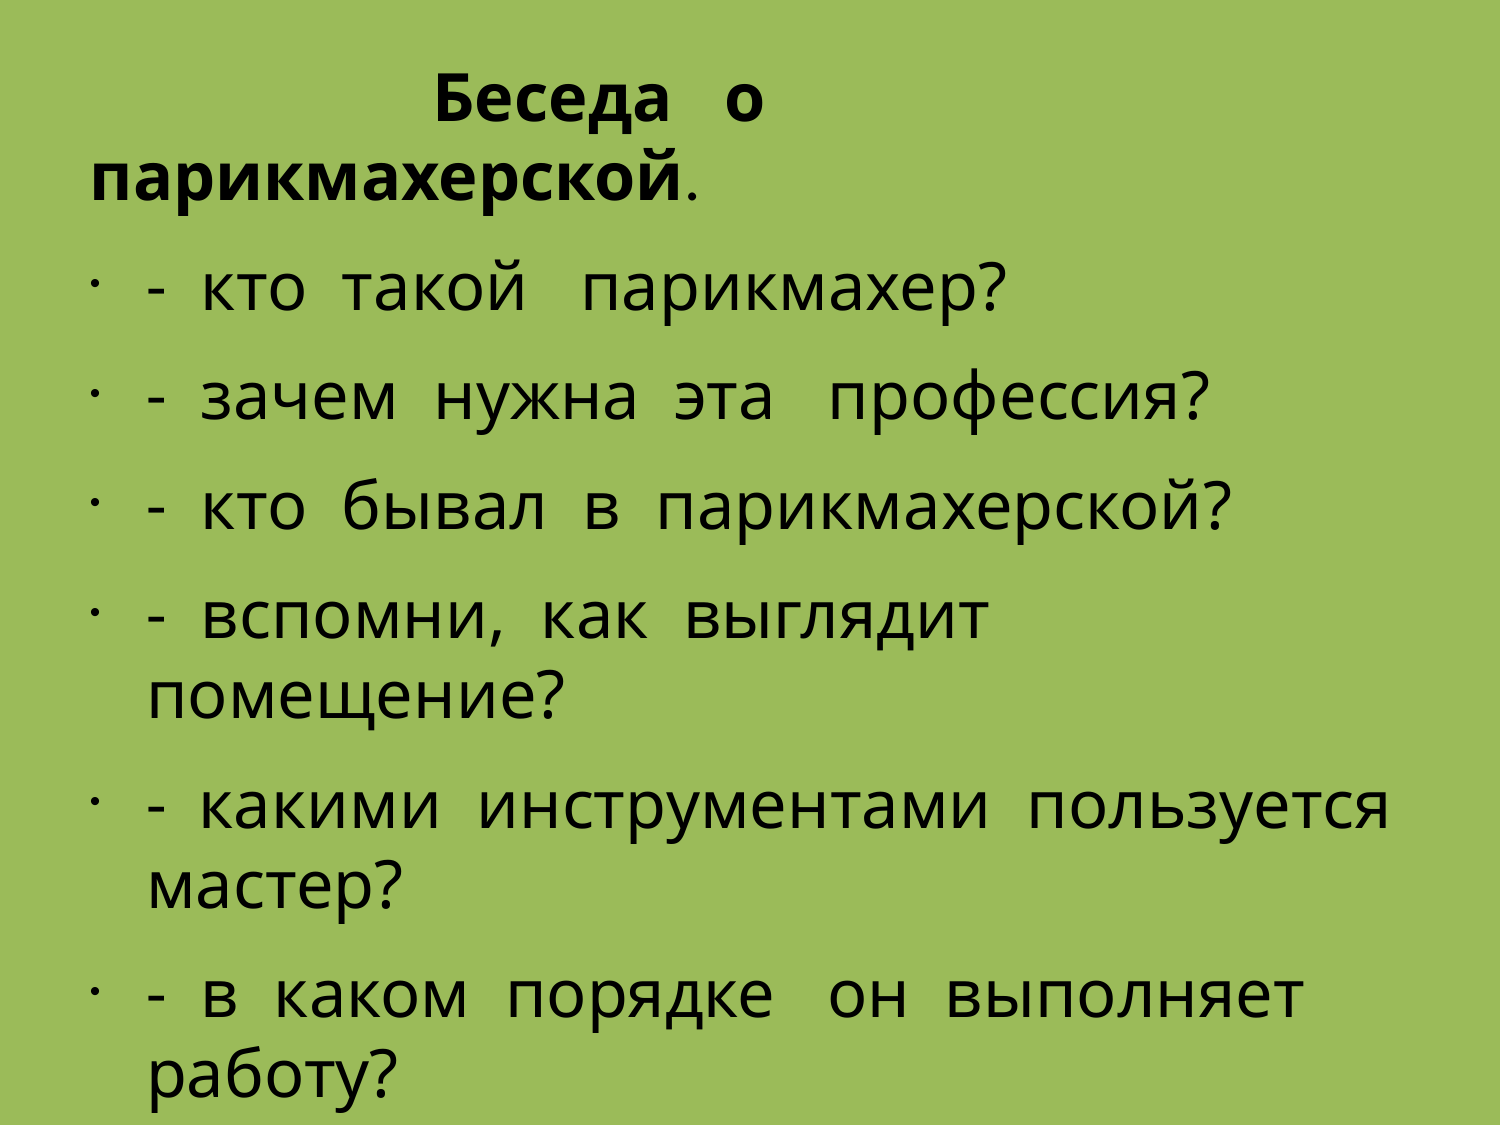

# Беседа о парикмахерской.
- кто такой парикмахер?
- зачем нужна эта профессия?
- кто бывал в парикмахерской?
- вспомни, как выглядит помещение?
- какими инструментами пользуется мастер?
- в каком порядке он выполняет работу?
- кто из вас хочет стать парикмахером?
 Сегодня эту роль мы примеряем на себя.